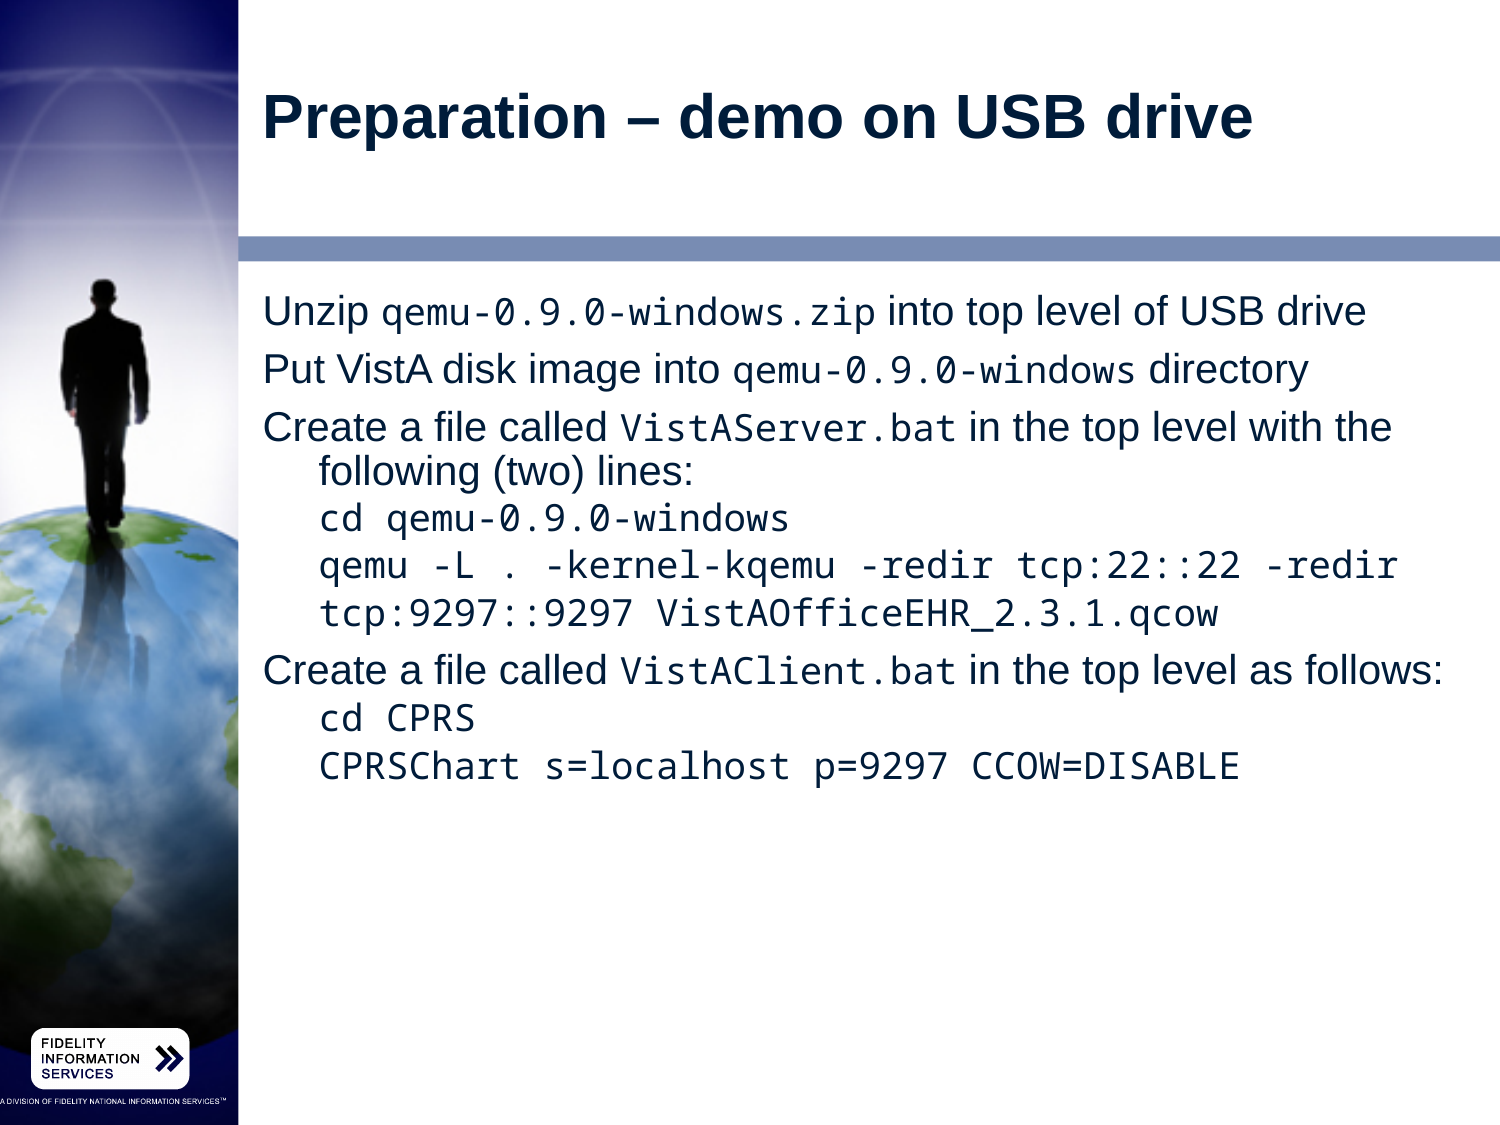

# Preparation – demo on USB drive
Unzip qemu-0.9.0-windows.zip into top level of USB drive
Put VistA disk image into qemu-0.9.0-windows directory
Create a file called VistAServer.bat in the top level with the following (two) lines:
cd qemu-0.9.0-windows
qemu -L . -kernel-kqemu -redir tcp:22::22 -redir tcp:9297::9297 VistAOfficeEHR_2.3.1.qcow
Create a file called VistAClient.bat in the top level as follows:
cd CPRS
CPRSChart s=localhost p=9297 CCOW=DISABLE